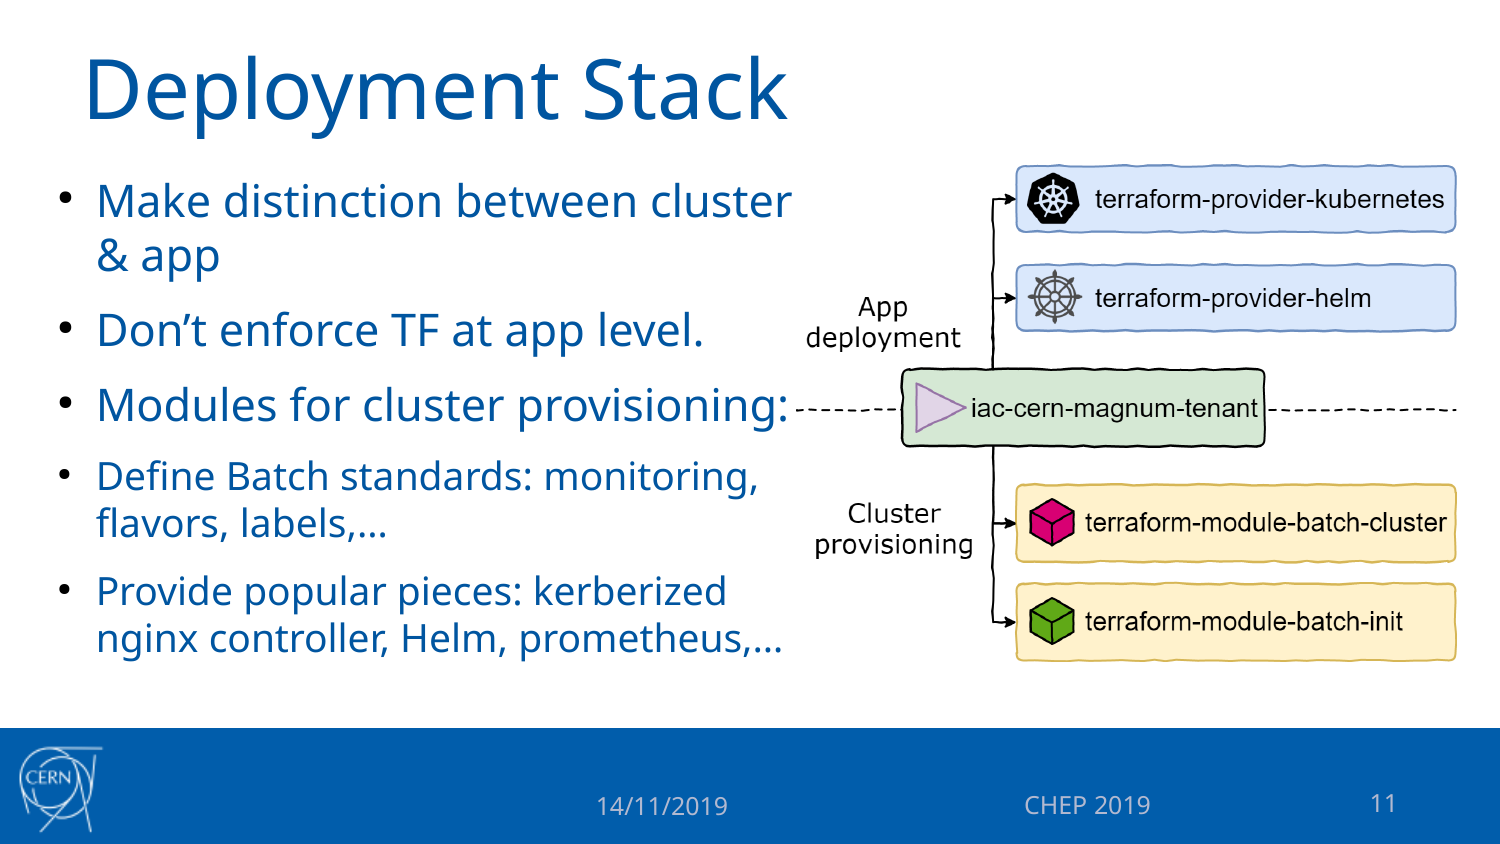

# Deployment Stack
Make distinction between cluster & app
Don’t enforce TF at app level.
Modules for cluster provisioning:
Define Batch standards: monitoring, flavors, labels,…
Provide popular pieces: kerberized nginx controller, Helm, prometheus,…
DEDICATED RESOURCES
CHEP 2019
14/11/2019